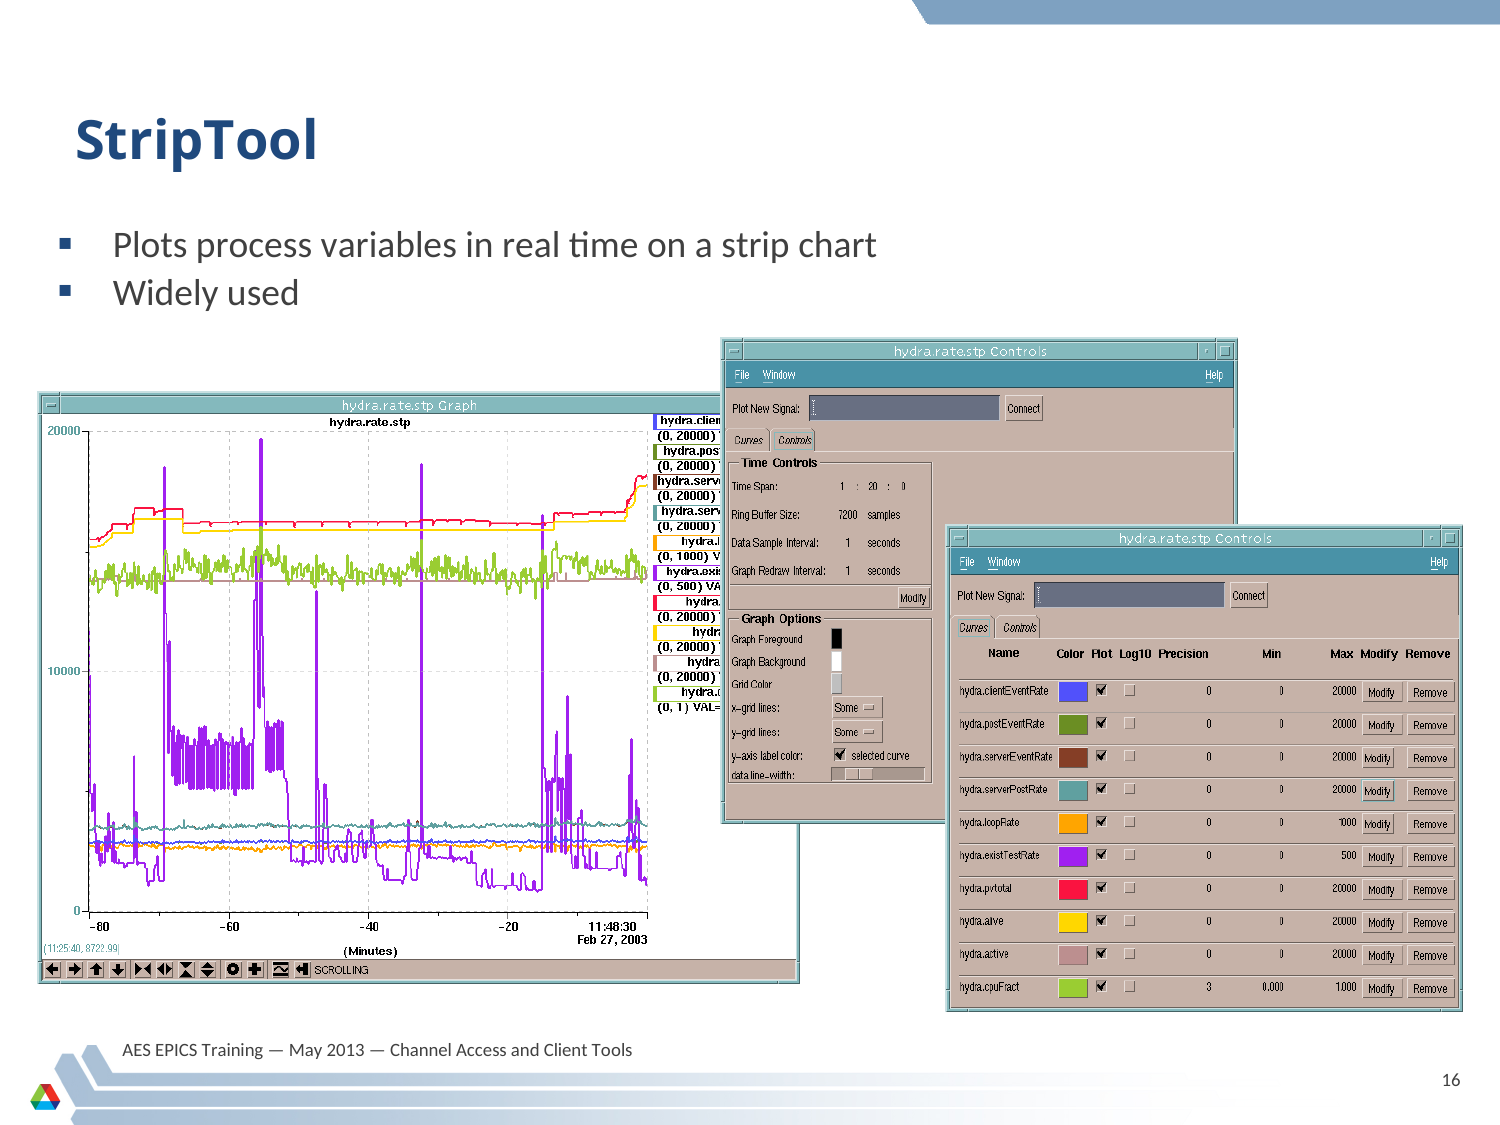

# StripTool
Plots process variables in real time on a strip chart
Widely used
AES EPICS Training — May 2013 — Channel Access and Client Tools
16